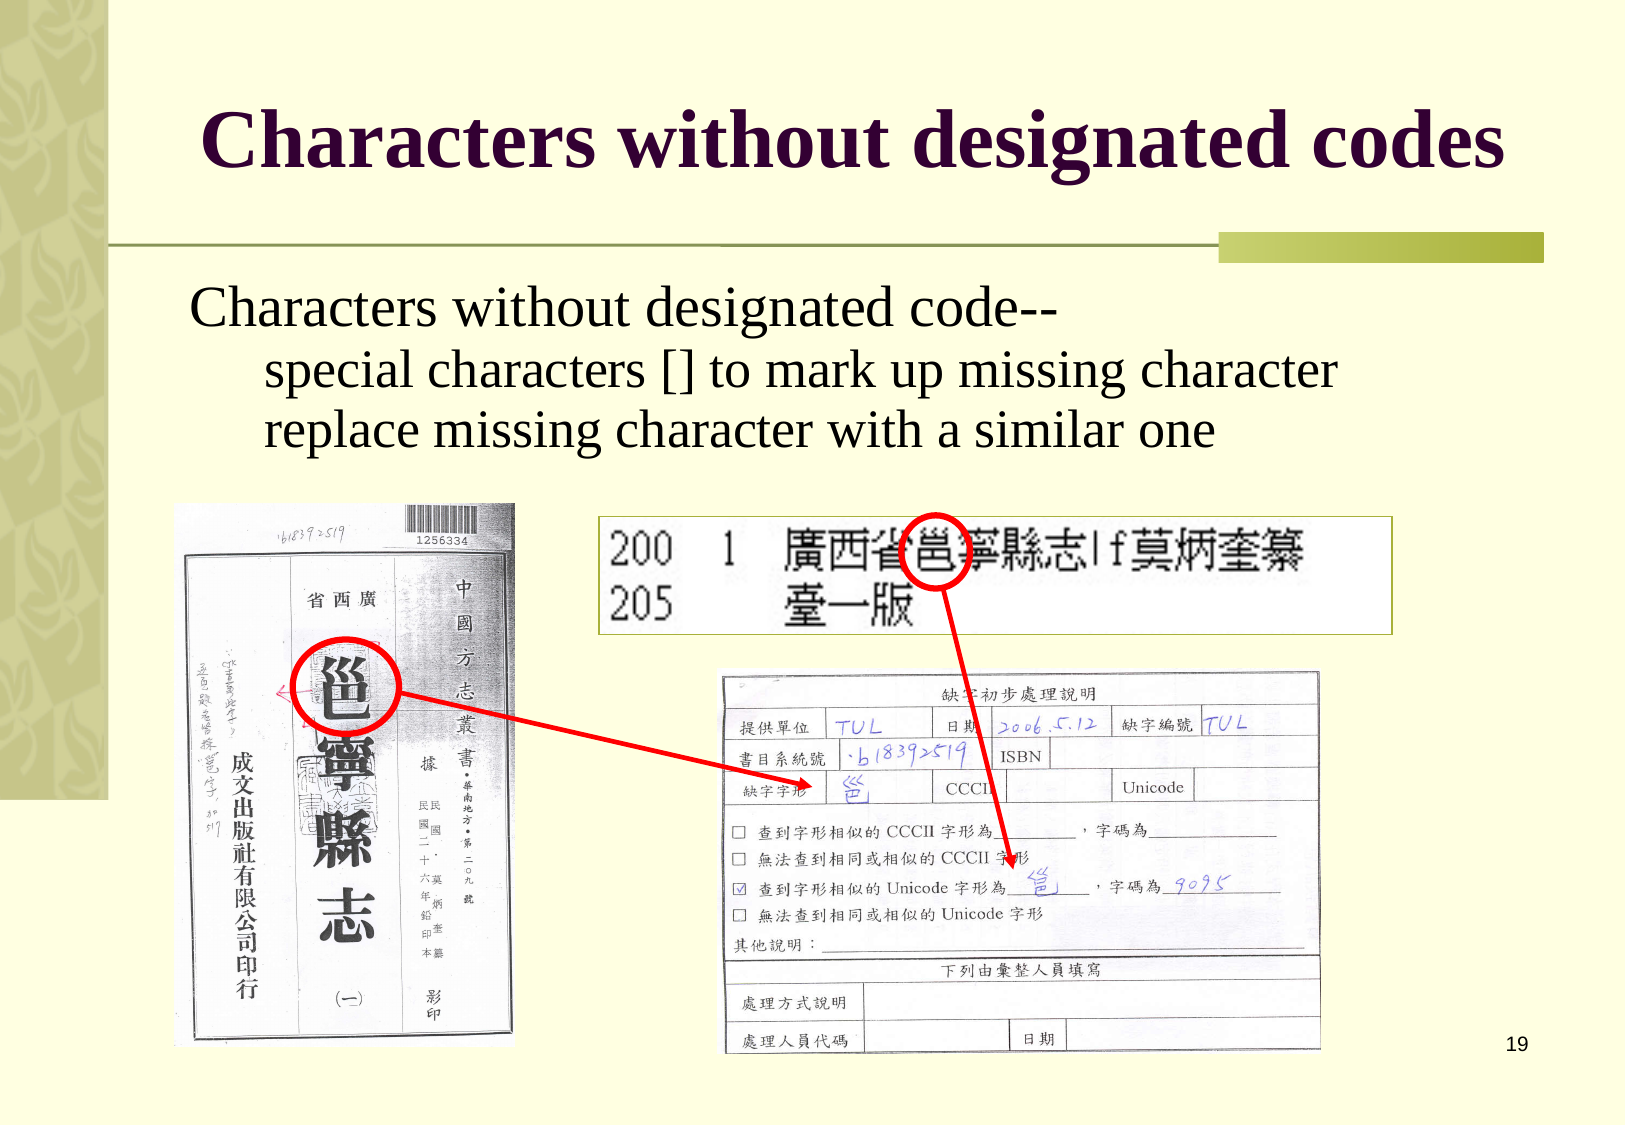

# Characters without designated codes
Characters without designated code--
special characters [] to mark up missing character
replace missing character with a similar one
19